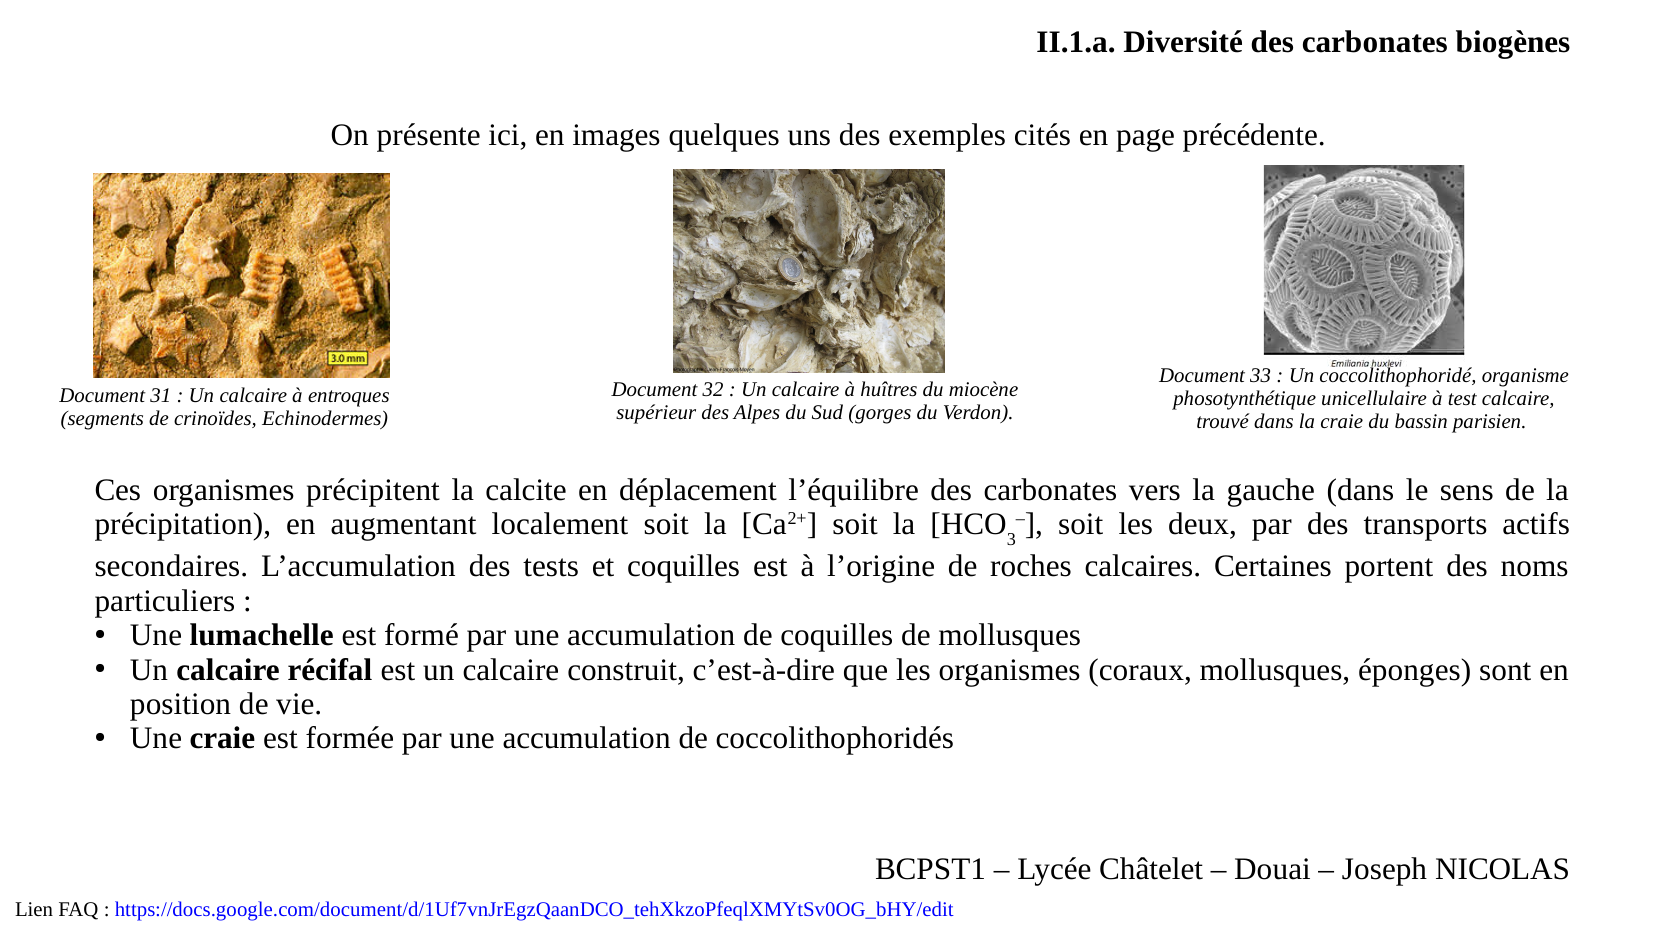

II.1.a. Diversité des carbonates biogènes
On présente ici, en images quelques uns des exemples cités en page précédente.
Document 33 : Un coccolithophoridé, organisme phosotynthétique unicellulaire à test calcaire, trouvé dans la craie du bassin parisien.
Document 32 : Un calcaire à huîtres du miocène supérieur des Alpes du Sud (gorges du Verdon).
Document 31 : Un calcaire à entroques (segments de crinoïdes, Echinodermes)
Ces organismes précipitent la calcite en déplacement l’équilibre des carbonates vers la gauche (dans le sens de la précipitation), en augmentant localement soit la [Ca2+] soit la [HCO3–], soit les deux, par des transports actifs secondaires. L’accumulation des tests et coquilles est à l’origine de roches calcaires. Certaines portent des noms particuliers :
Une lumachelle est formé par une accumulation de coquilles de mollusques
Un calcaire récifal est un calcaire construit, c’est-à-dire que les organismes (coraux, mollusques, éponges) sont en position de vie.
Une craie est formée par une accumulation de coccolithophoridés
BCPST1 – Lycée Châtelet – Douai – Joseph NICOLAS
Lien FAQ : https://docs.google.com/document/d/1Uf7vnJrEgzQaanDCO_tehXkzoPfeqlXMYtSv0OG_bHY/edit